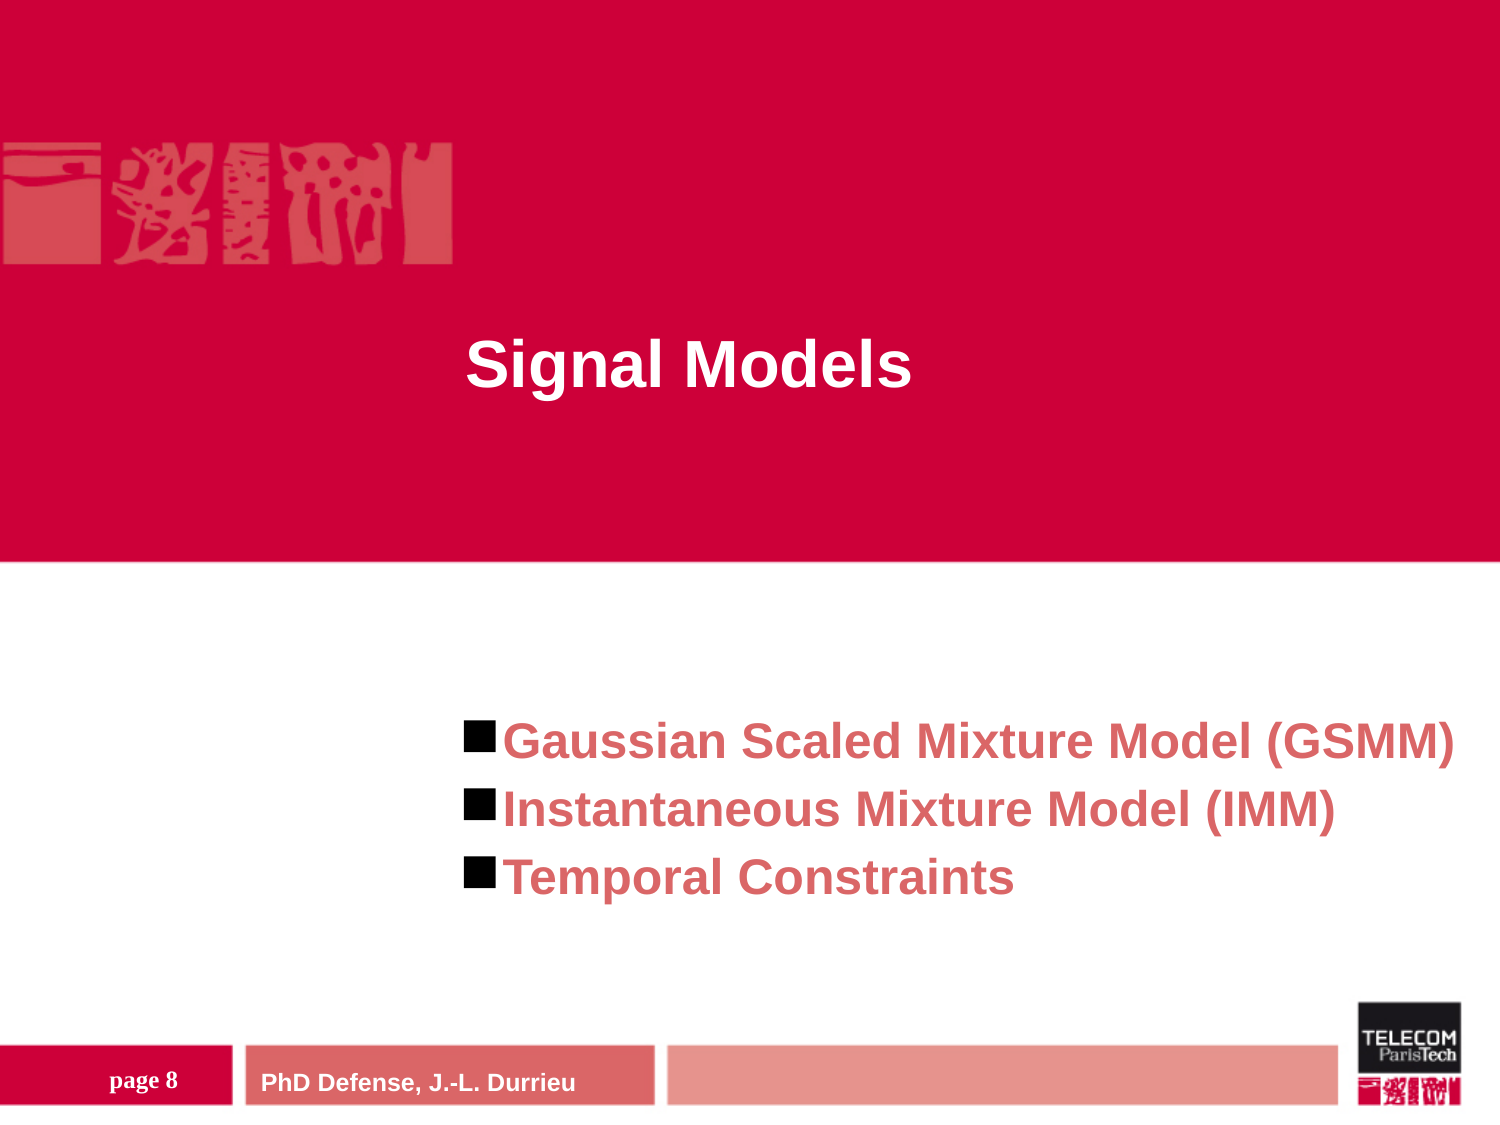

# Signal Models
Gaussian Scaled Mixture Model (GSMM)
Instantaneous Mixture Model (IMM)
Temporal Constraints
8